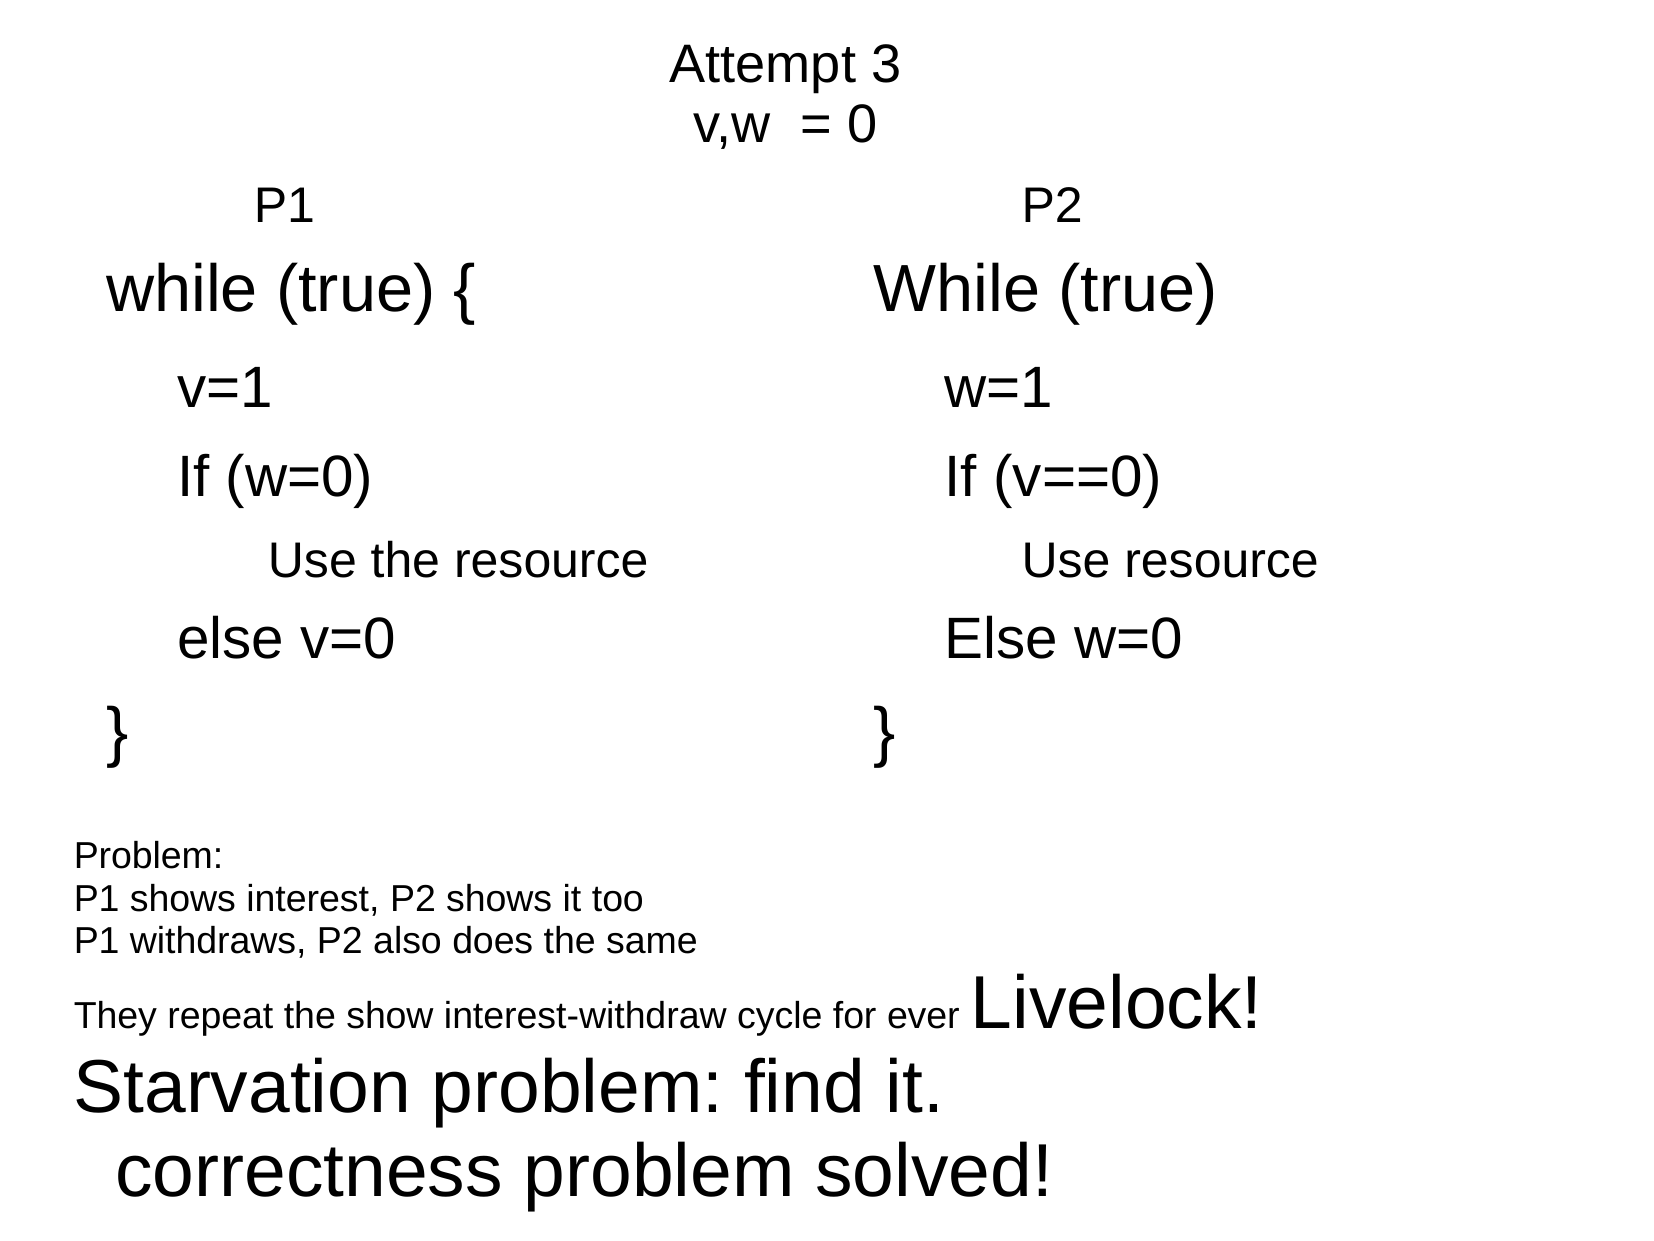

# Attempt 3 v,w = 0
P1
while (true) {
v=1
If (w=0)
 Use the resource
else v=0
}
P2
While (true)
w=1
If (v==0)
Use resource
Else w=0
}
Problem:
P1 shows interest, P2 shows it too
P1 withdraws, P2 also does the same
They repeat the show interest-withdraw cycle for ever Livelock!
Starvation problem: find it.
 correctness problem solved!